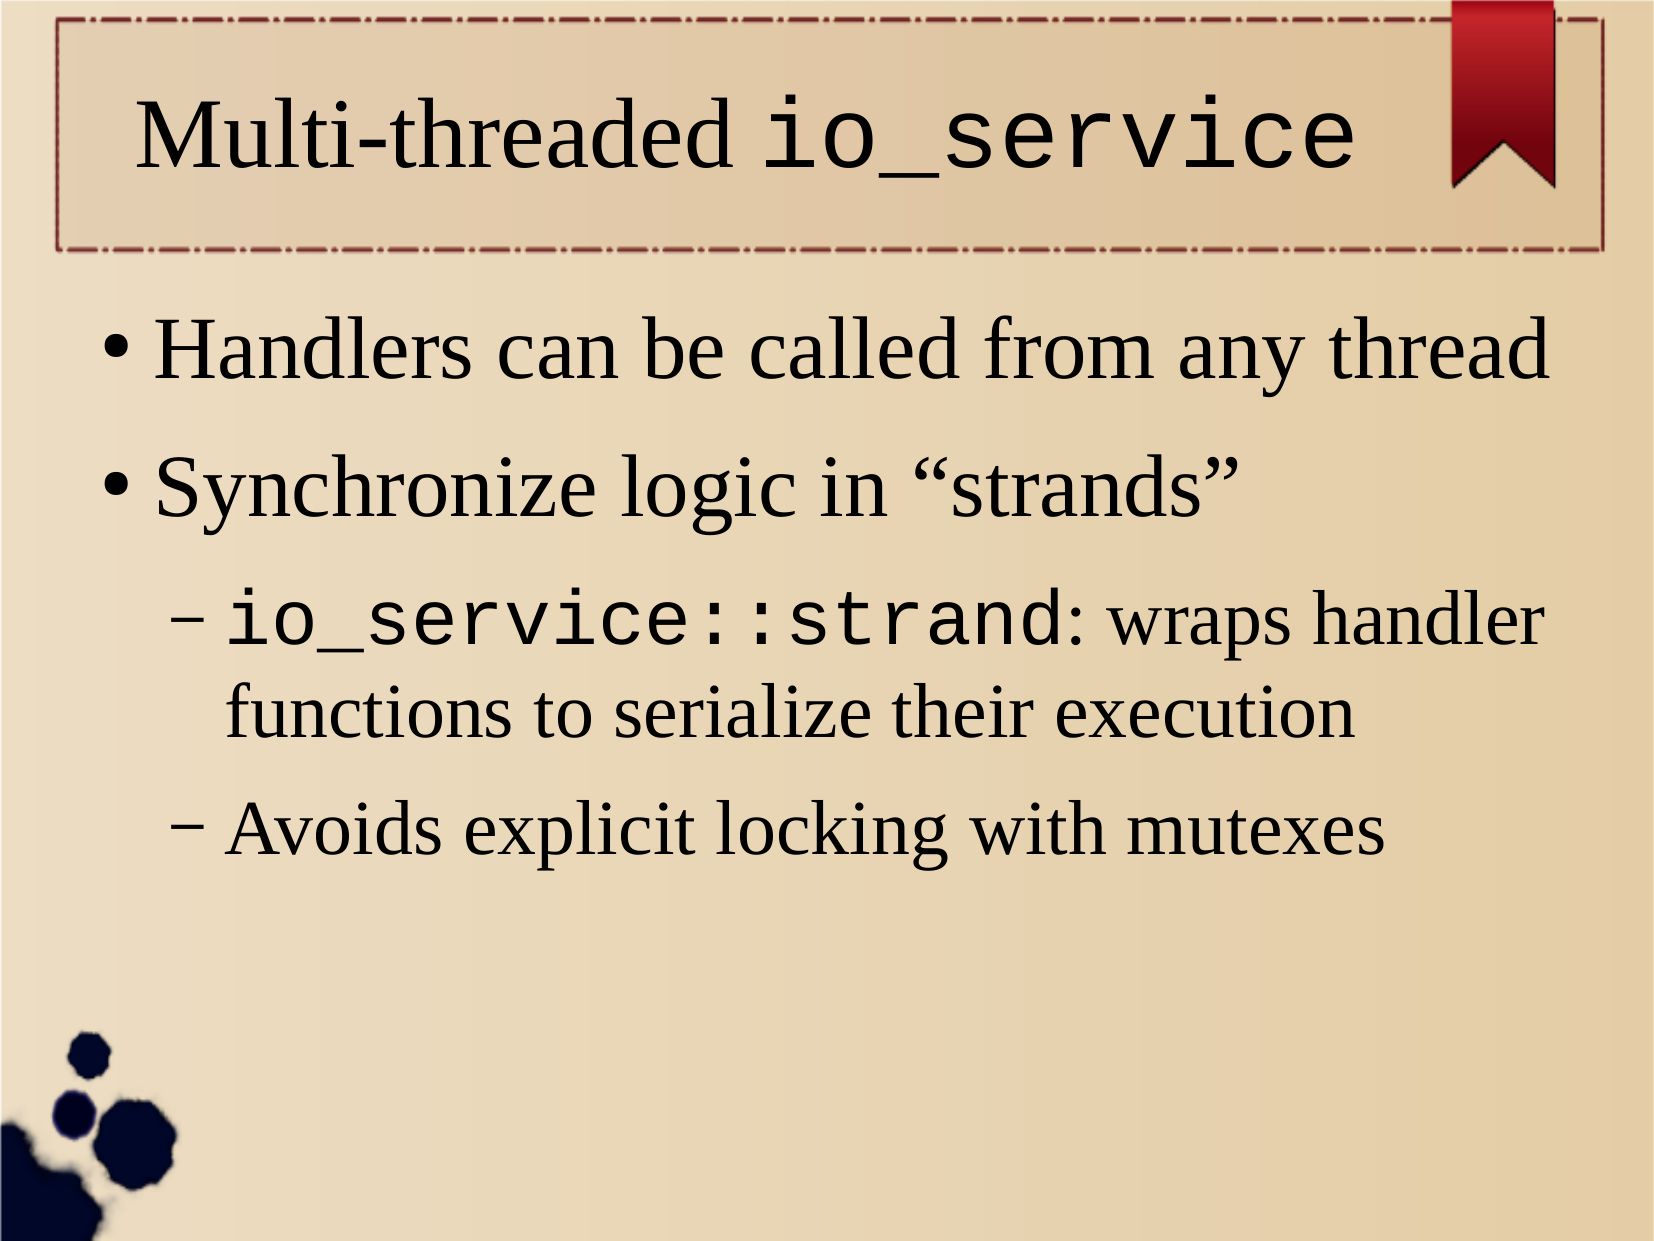

# Multi-threaded io_service
Handlers can be called from any thread
Synchronize logic in “strands”
io_service::strand: wraps handler functions to serialize their execution
Avoids explicit locking with mutexes